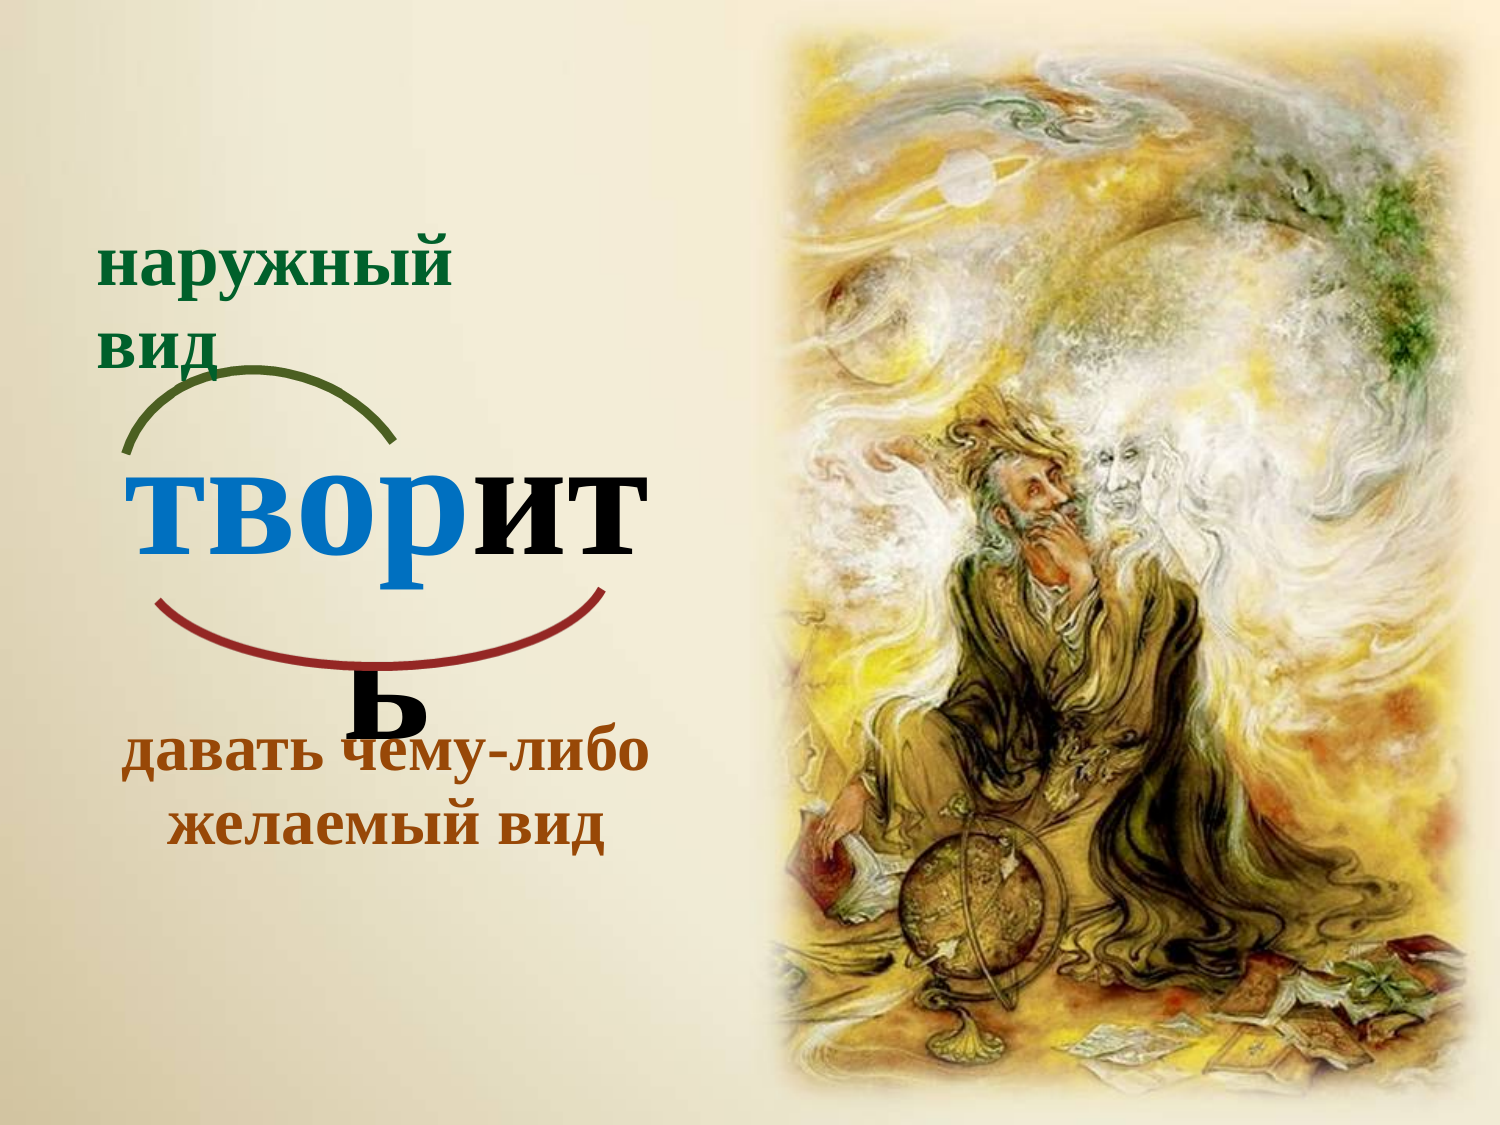

наружный вид
творить
давать чему-либо желаемый вид